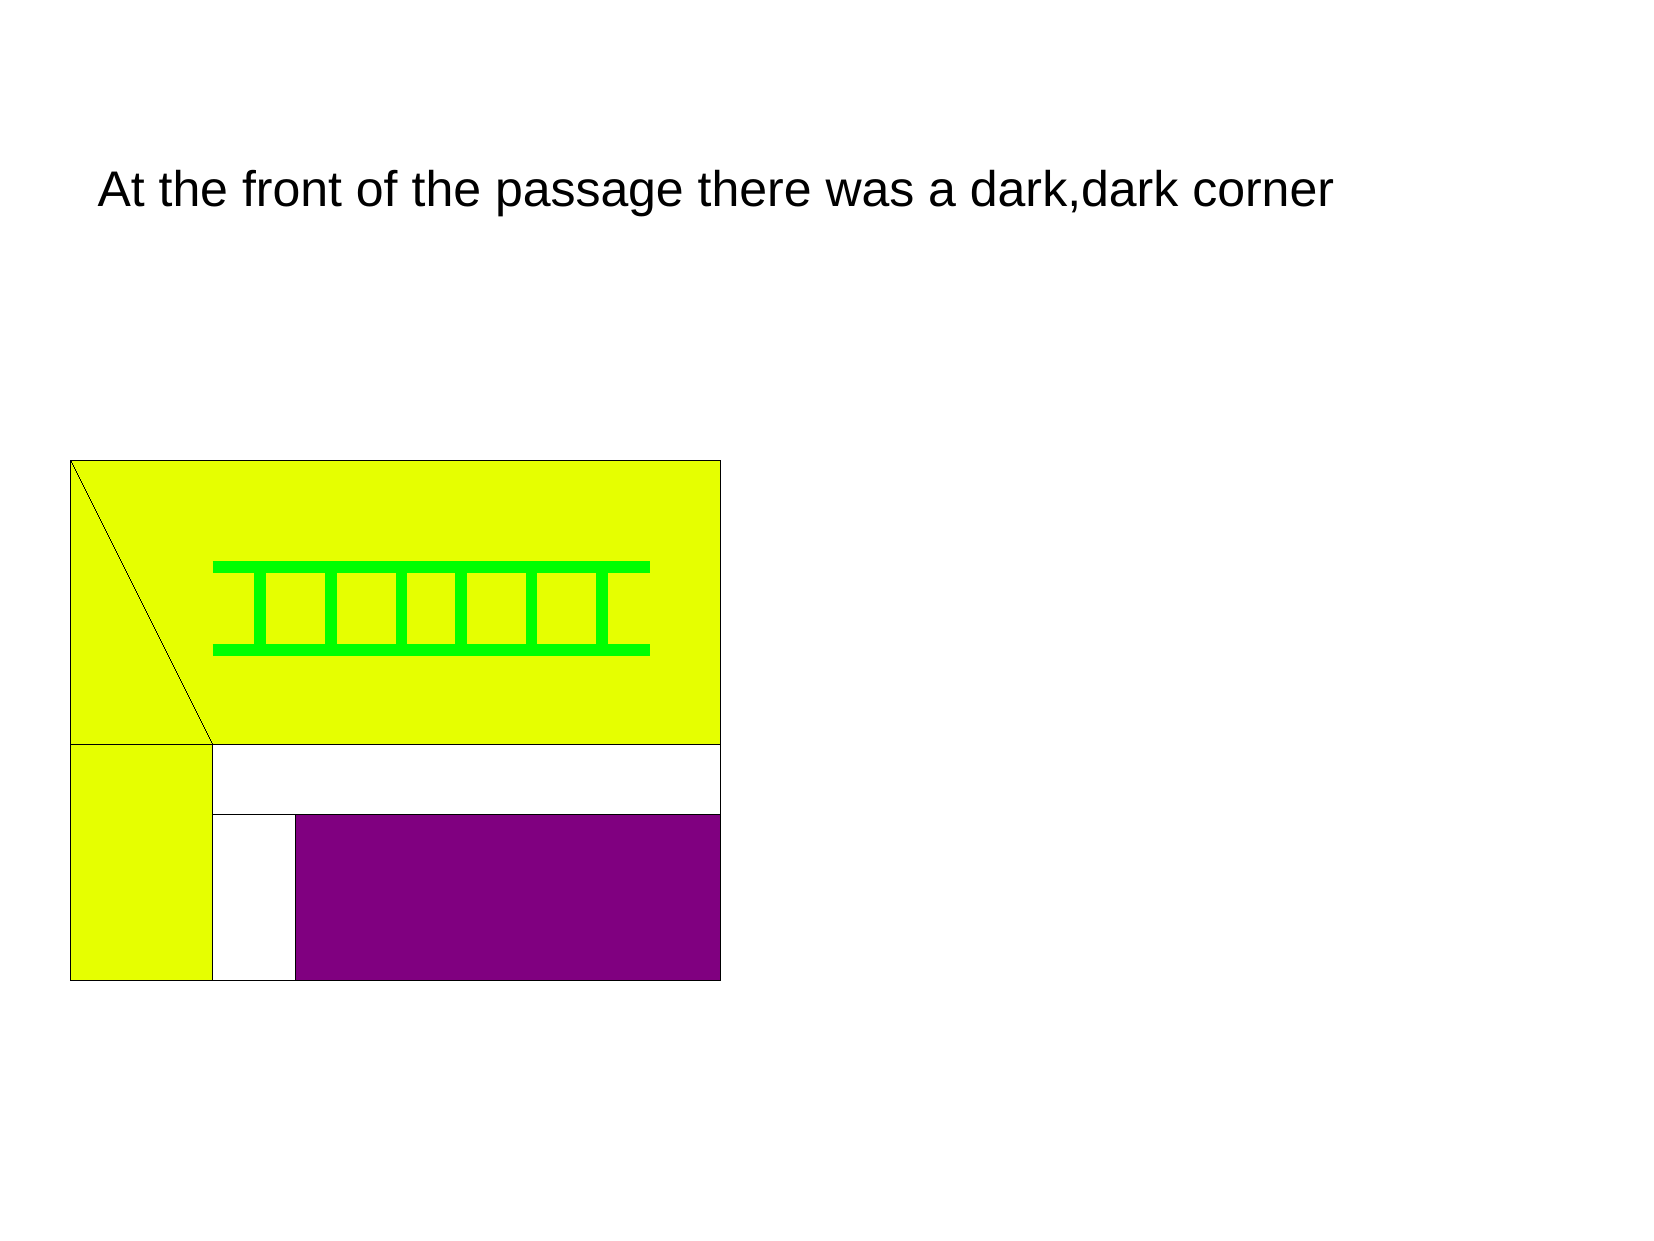

At the front of the passage there was a dark,dark corner